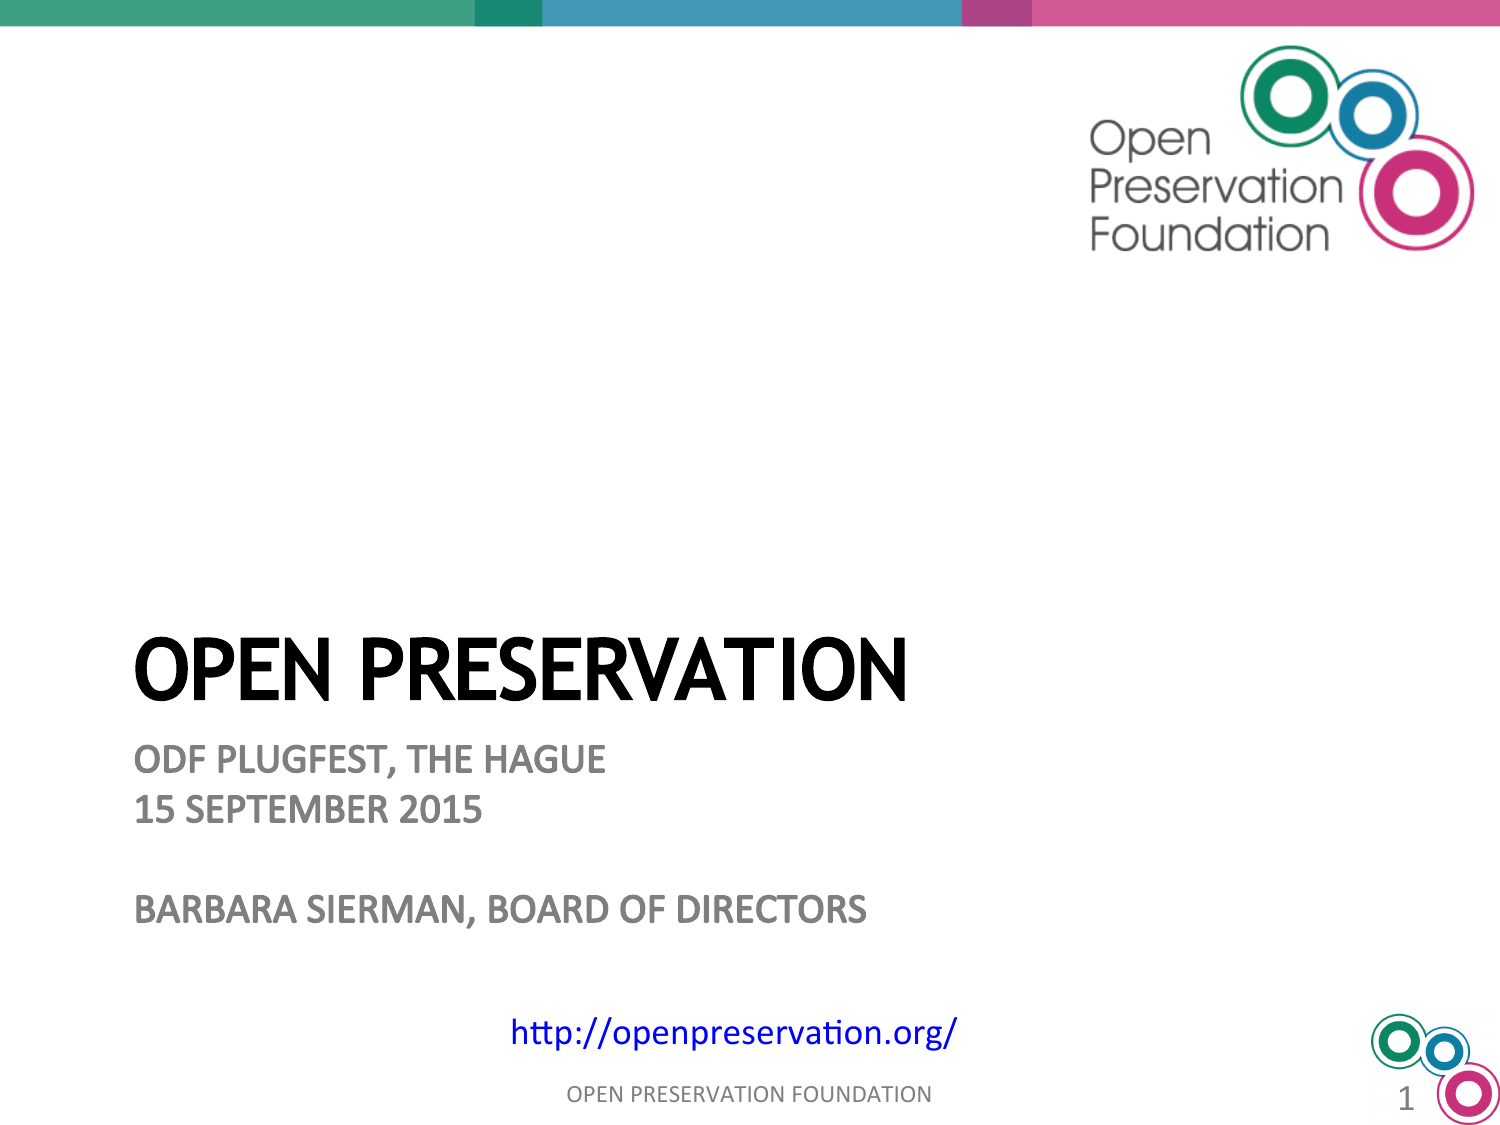

OPEN PRESERVATION
# ODF PLUGFEST, THE HAGUE 15 SEPTEMBER 2015 BARBARA SIERMAN, BOARD OF DIRECTORS
http://openpreservation.org/